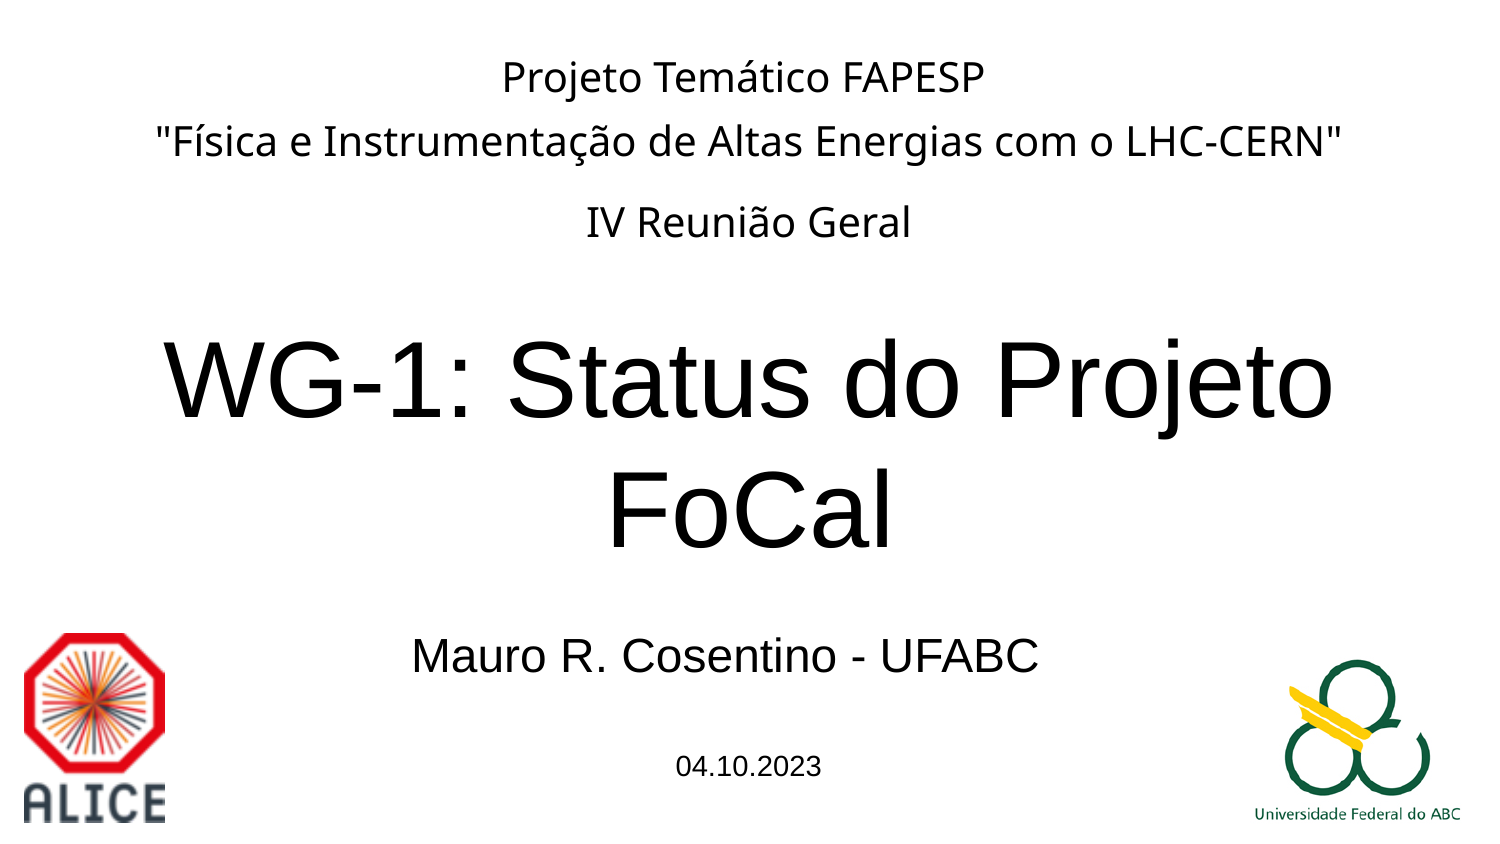

Projeto Temático FAPESP
"Física e Instrumentação de Altas Energias com o LHC-CERN"
IV Reunião Geral
# WG-1: Status do Projeto FoCal
Mauro R. Cosentino - UFABC
04.10.2023